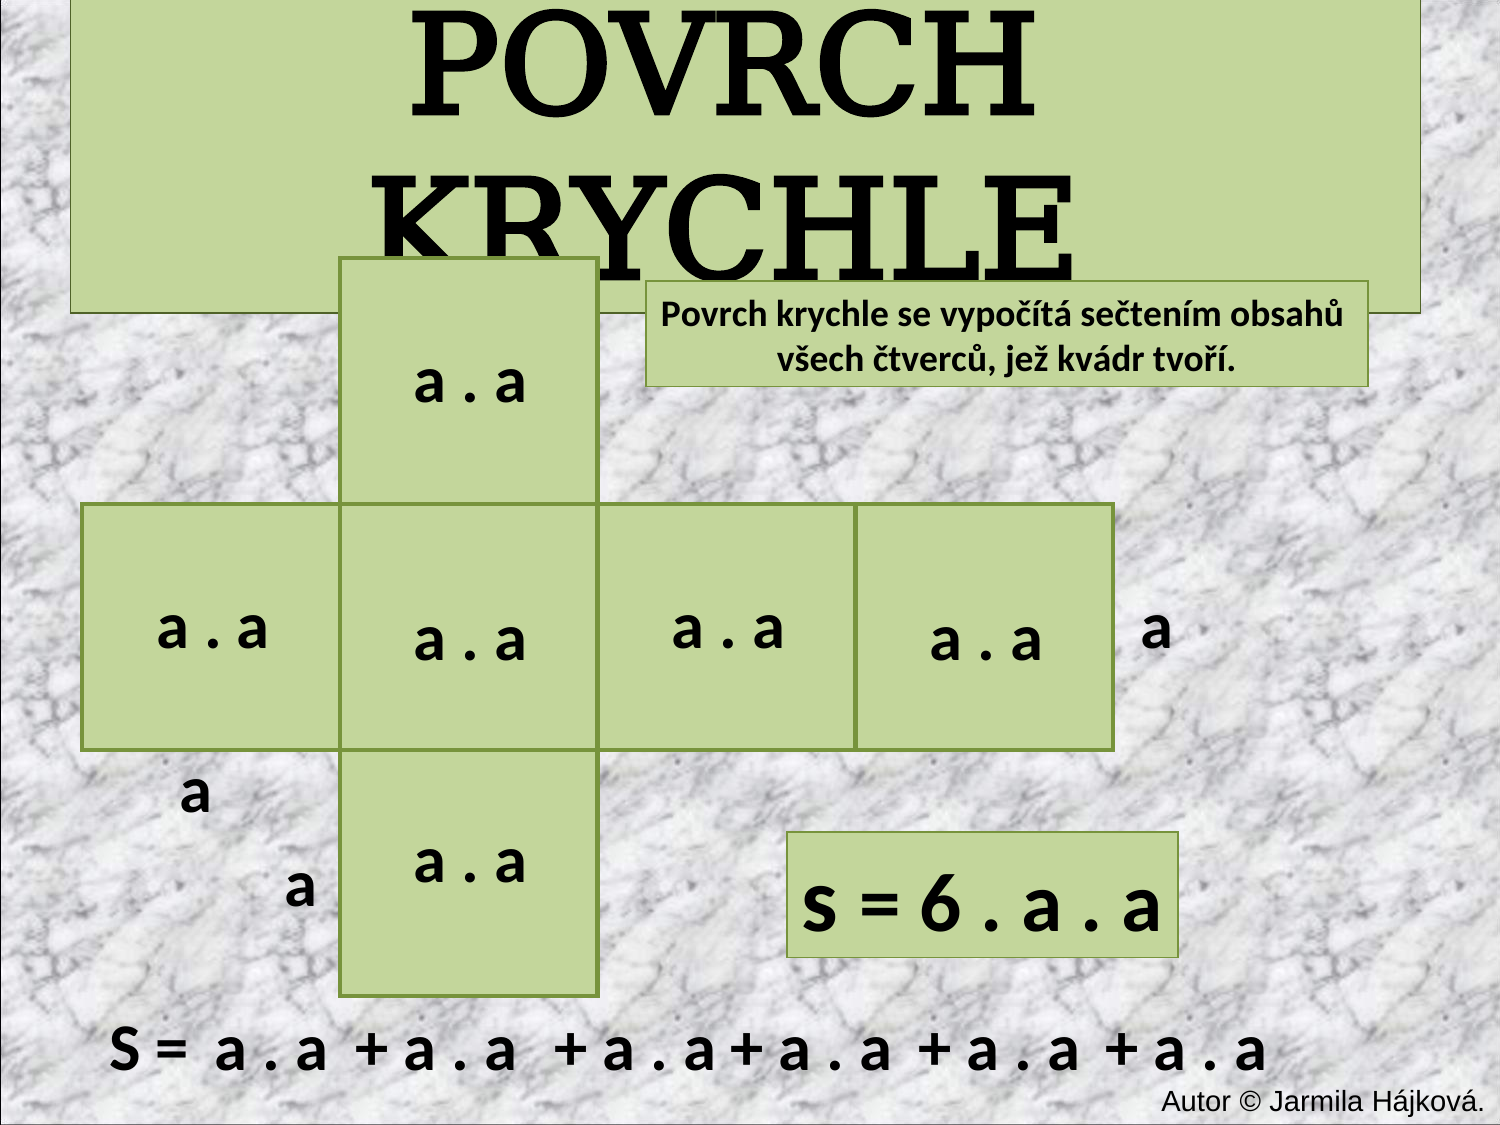

# POVRCH KRYCHLE
Povrch krychle se vypočítá sečtením obsahů
všech čtverců, jež kvádr tvoří.
a . a
a . a
a . a
a
a . a
a . a
a
a . a
a
s = 6 . a . a
S =
a . a
+ a . a
+ a . a
+ a . a
+ a . a
+ a . a
Autor © Jarmila Hájková.